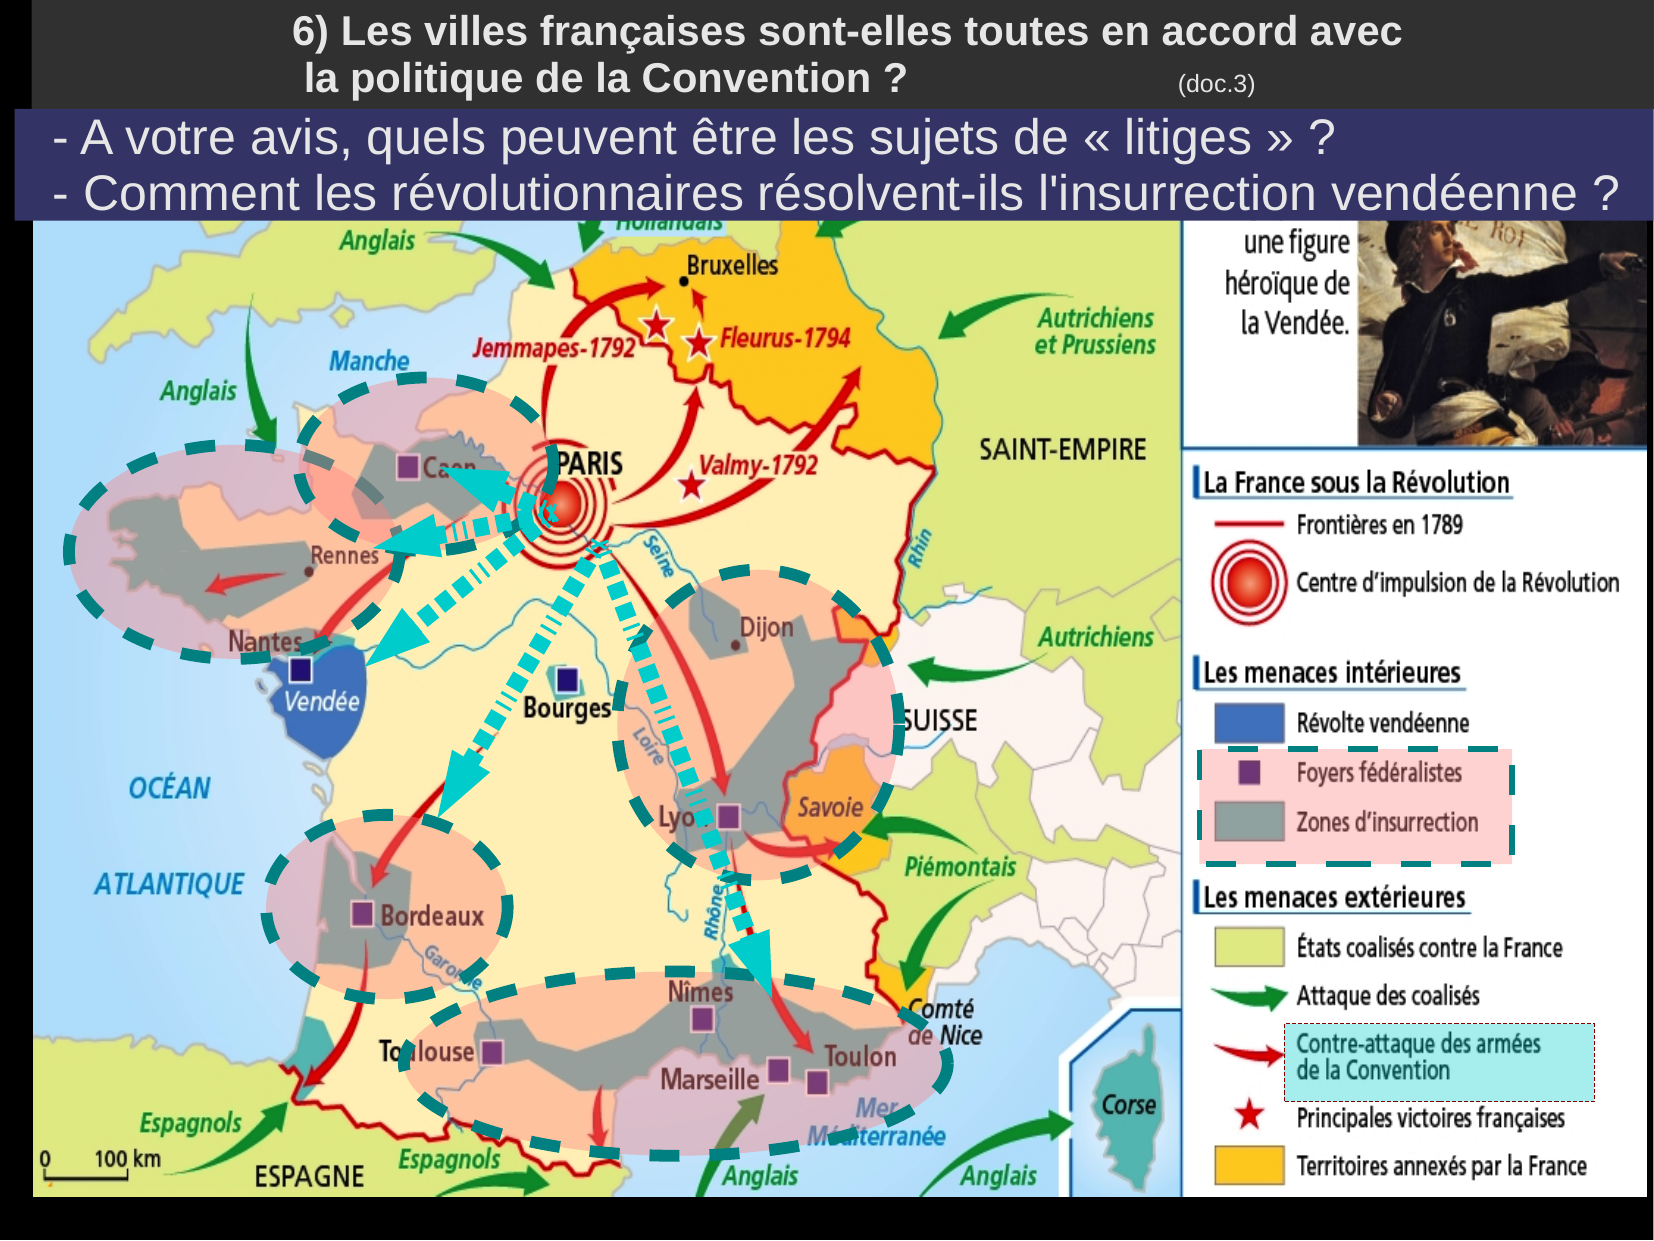

6) Les villes françaises sont-elles toutes en accord avec
 la politique de la Convention ? 				(doc.3)
- A votre avis, quels peuvent être les sujets de « litiges » ?
- Comment les révolutionnaires résolvent-ils l'insurrection vendéenne ?
	Tensions entre Paris, « fer de lance de la Révolution »
 et la Province , plus « modérés » et refusant la continuité
de la centralisation des pouvoirs.